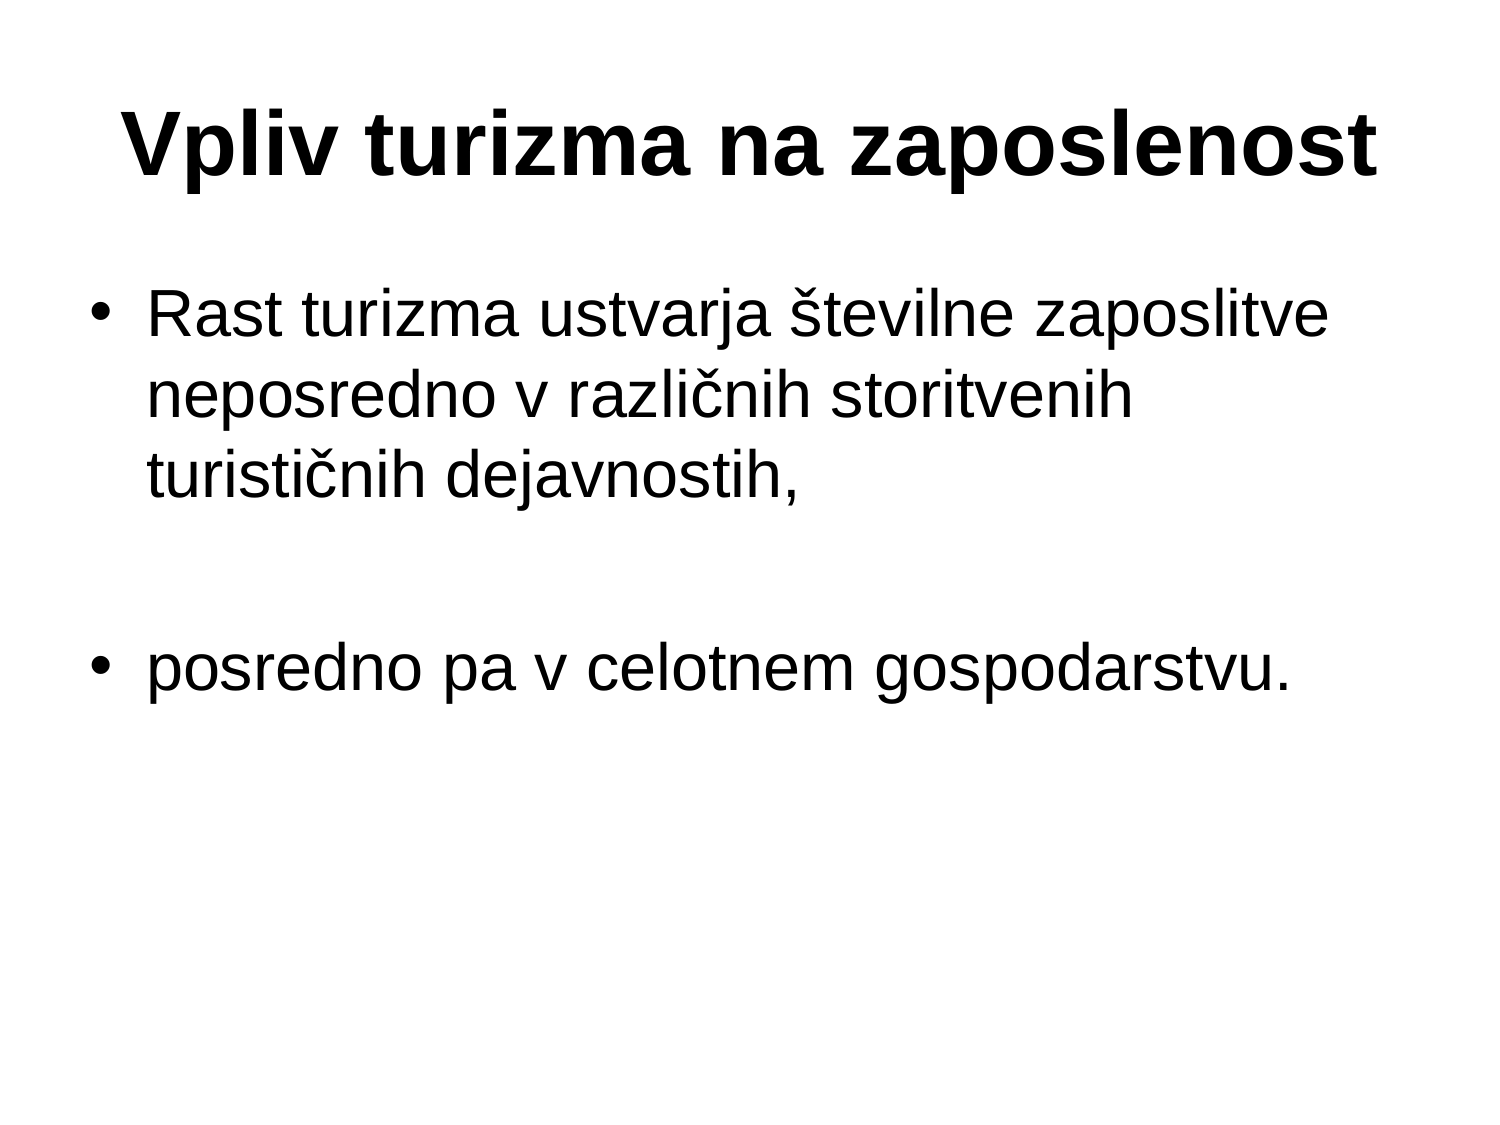

# Vpliv turizma na zaposlenost
Rast turizma ustvarja številne zaposlitve neposredno v različnih storitvenih turističnih dejavnostih,
posredno pa v celotnem gospodarstvu.